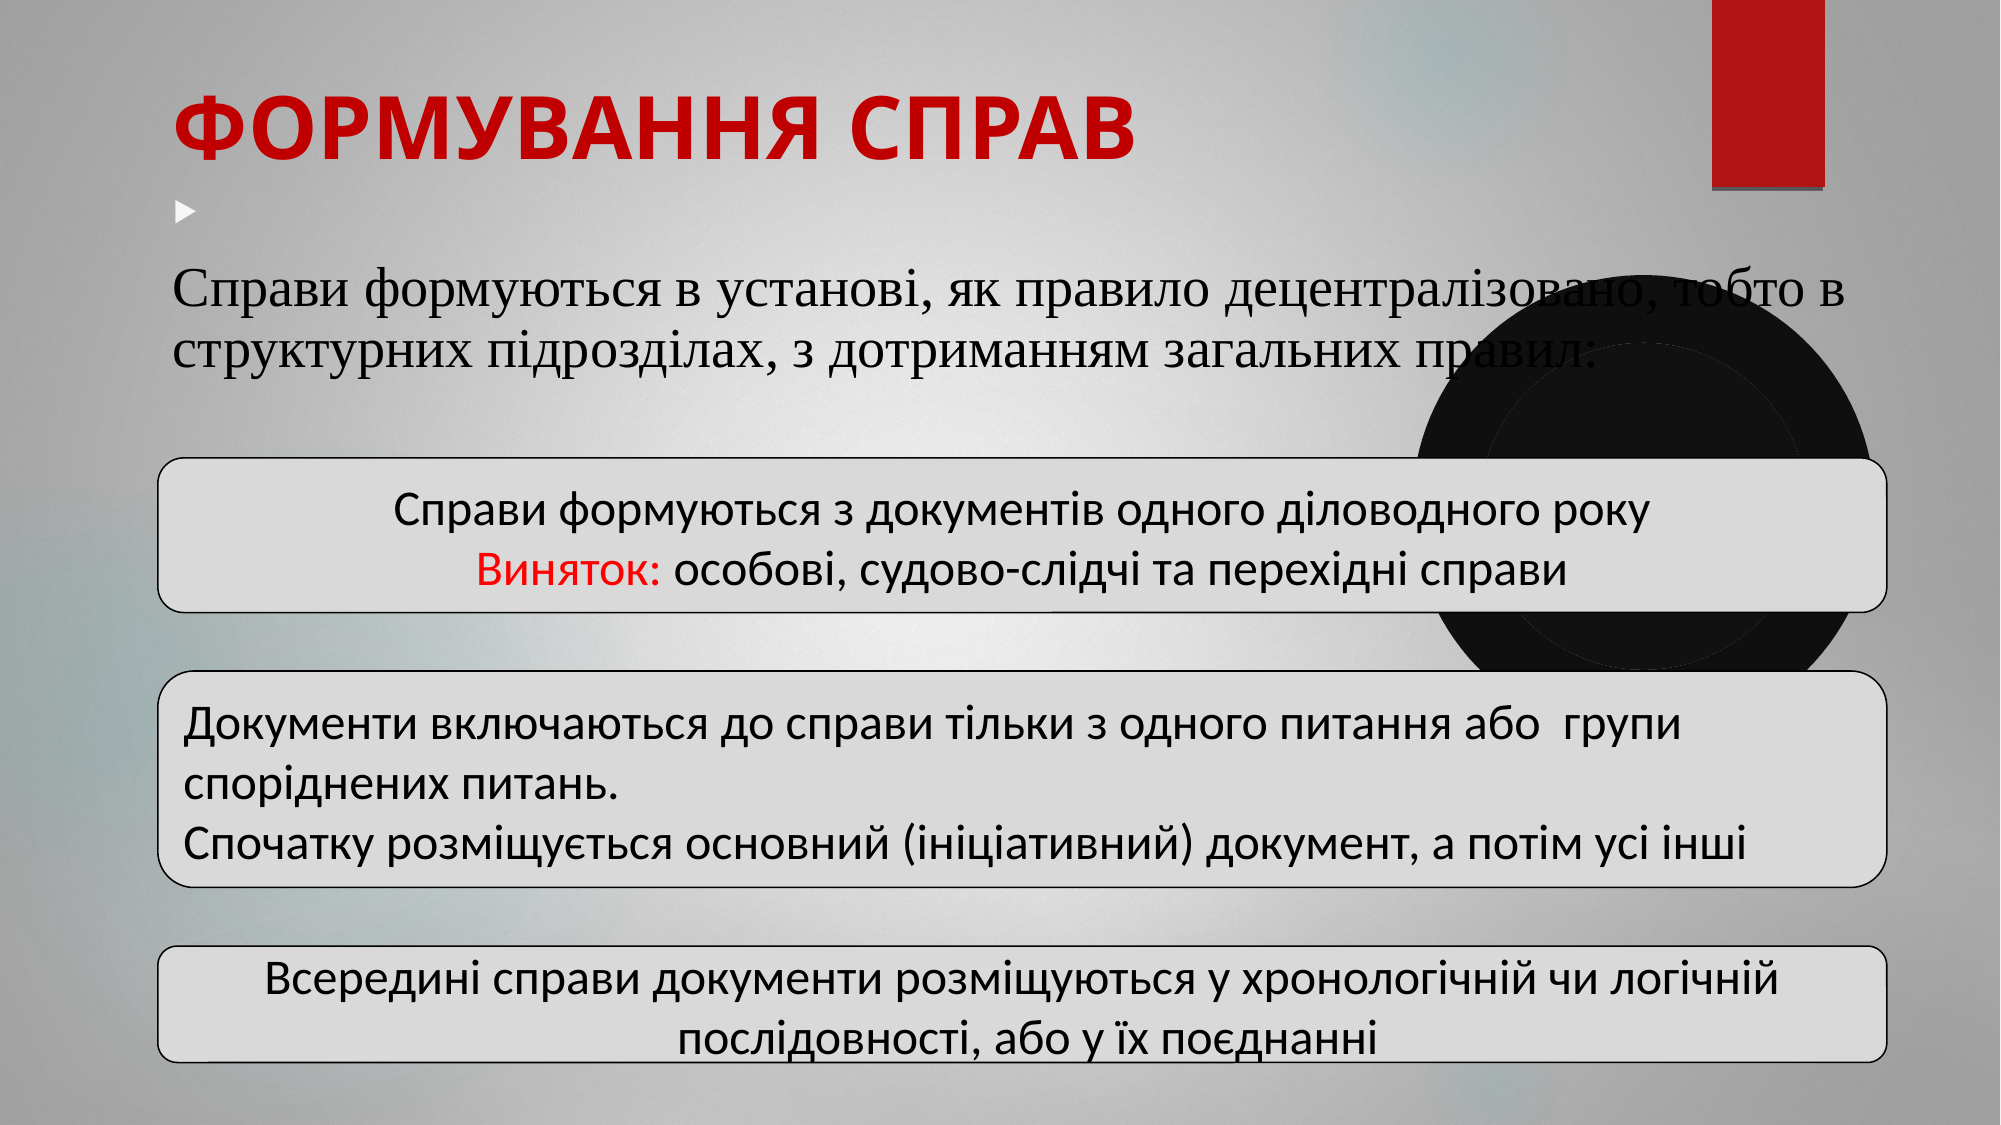

# ФОРМУВАННЯ СПРАВ
Справи формуються в установі, як правило децентралізовано, тобто в структурних підрозділах, з дотриманням загальних правил:
Справи формуються з документів одного діловодного року
Виняток: особові, судово-слідчі та перехідні справи
Документи включаються до справи тільки з одного питання або групи
споріднених питань.
Спочатку розміщується основний (ініціативний) документ, а потім усі інші
Всередині справи документи розміщуються у хронологічній чи логічній
 послідовності, або у їх поєднанні